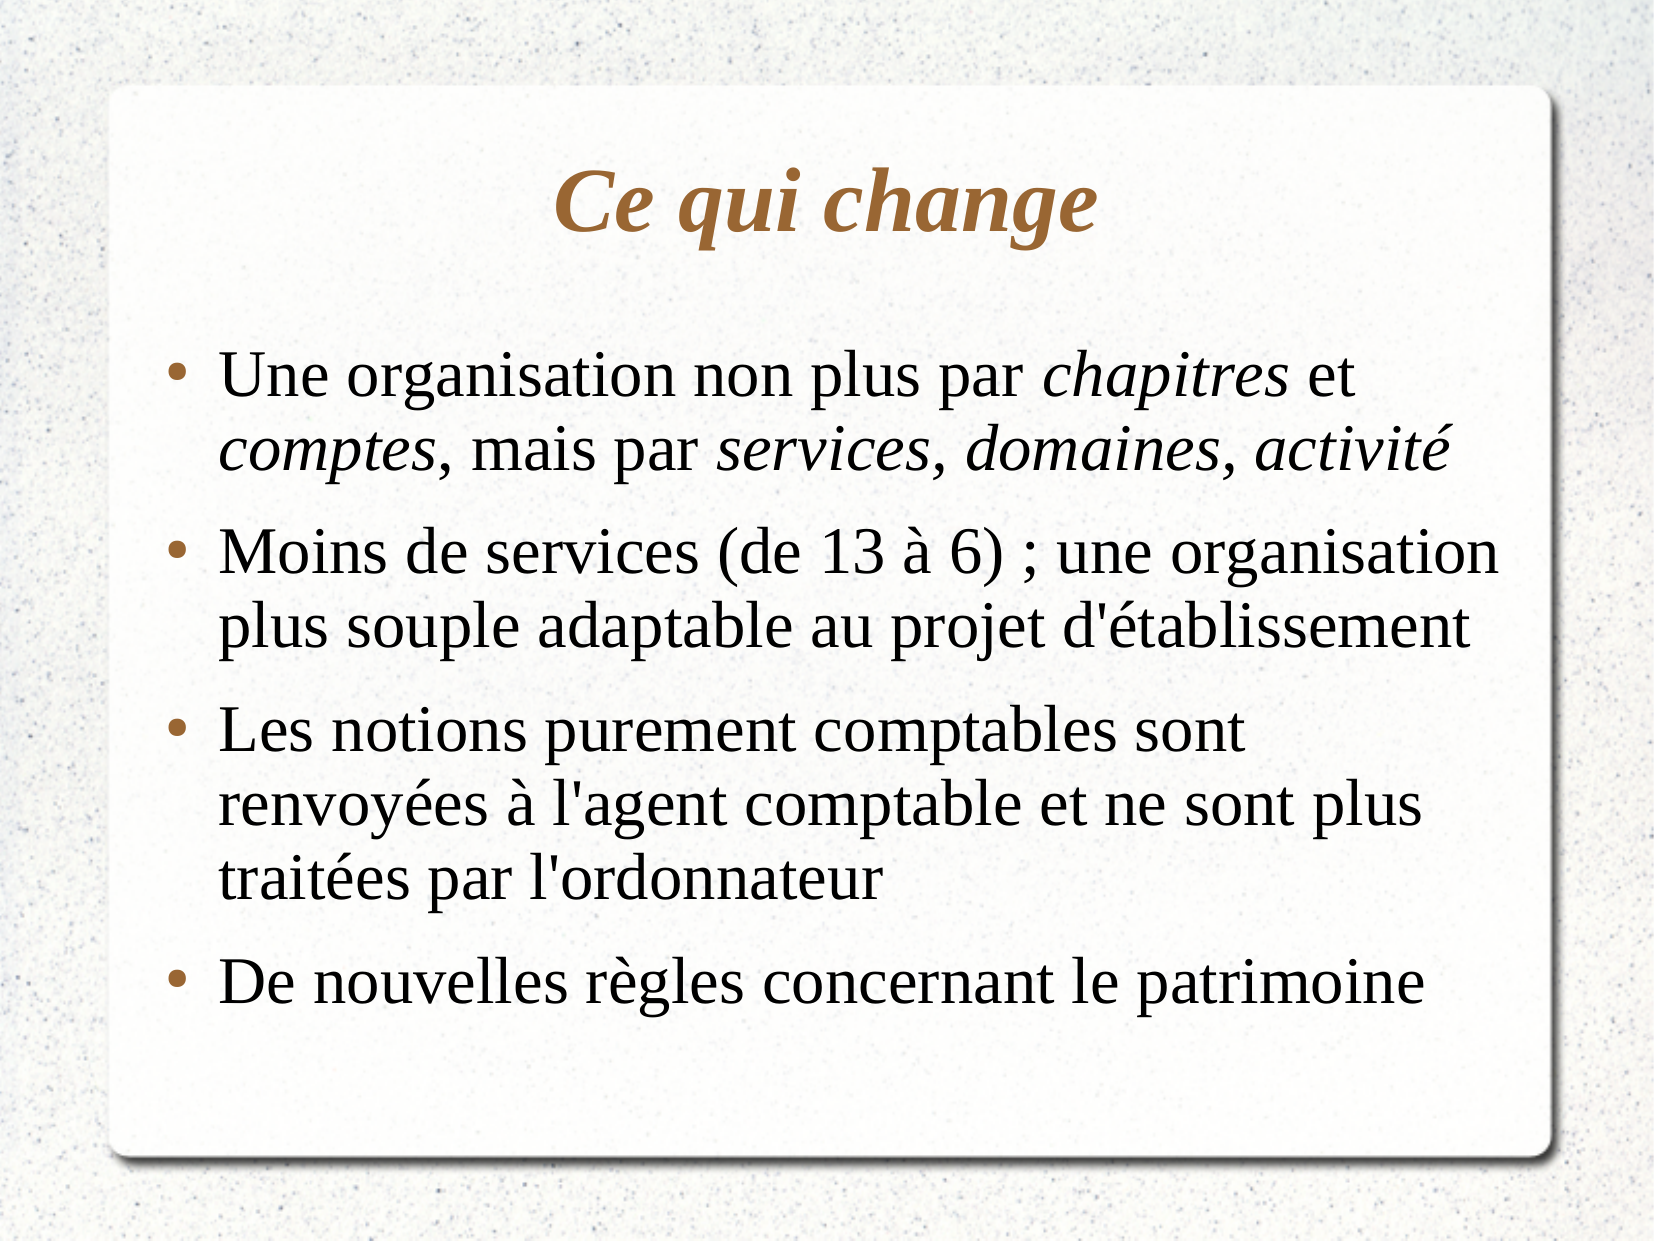

# Ce qui change
Une organisation non plus par chapitres et comptes, mais par services, domaines, activité
Moins de services (de 13 à 6) ; une organisation plus souple adaptable au projet d'établissement
Les notions purement comptables sont renvoyées à l'agent comptable et ne sont plus traitées par l'ordonnateur
De nouvelles règles concernant le patrimoine